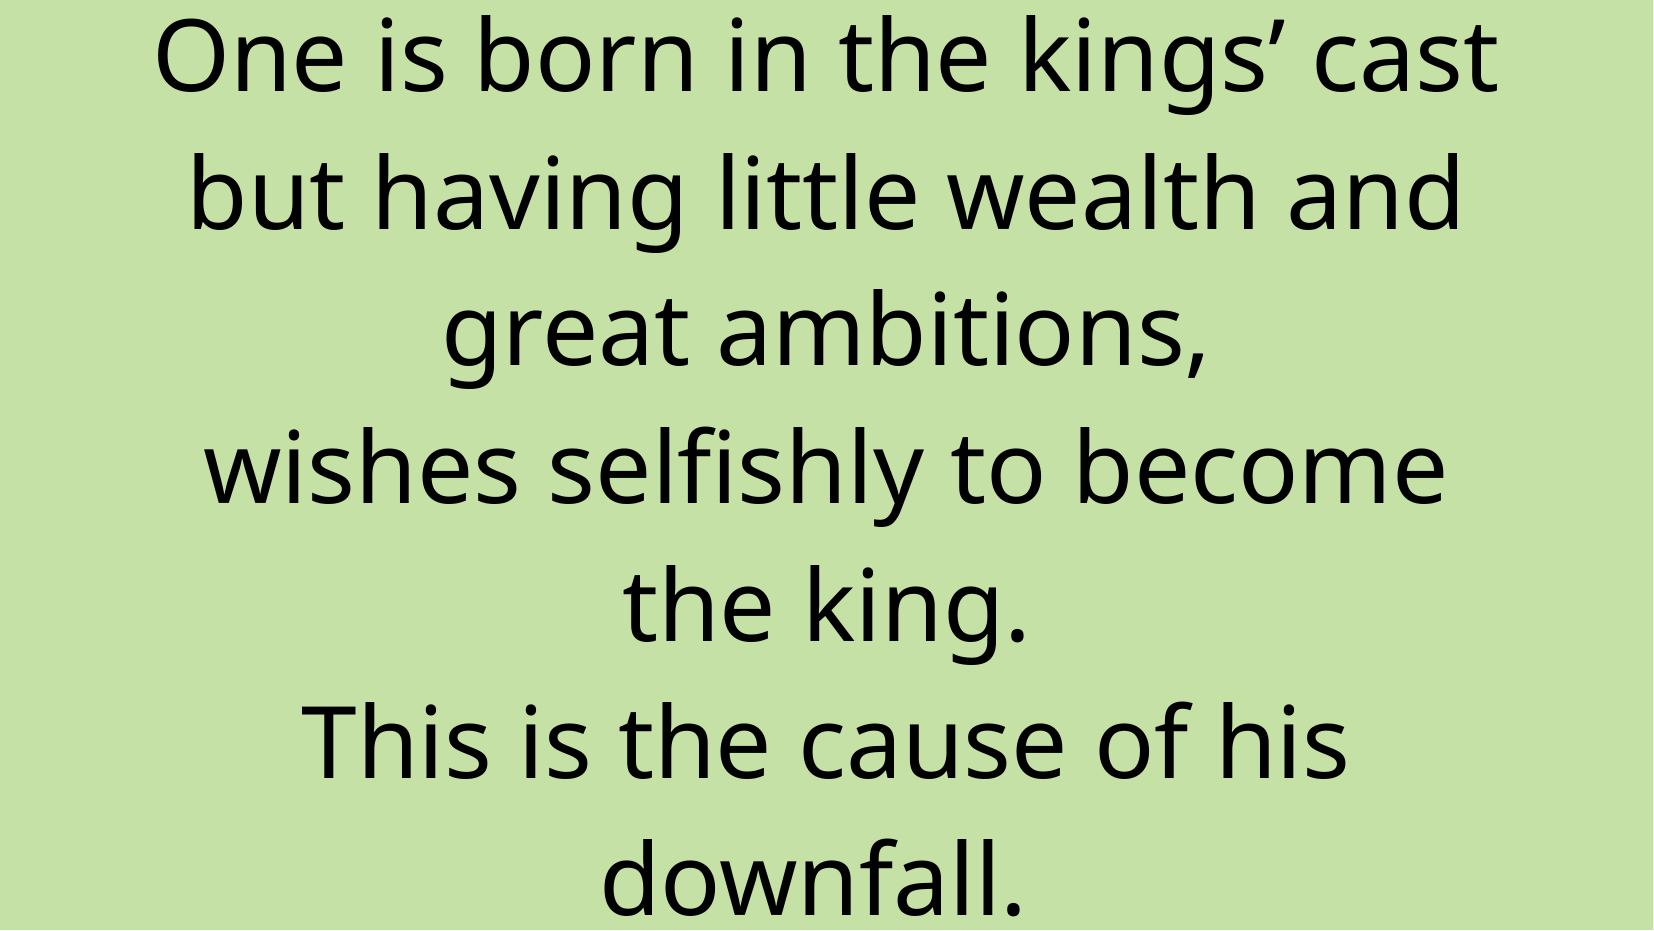

# One is born in the kings’ cast
but having little wealth and great ambitions,
wishes selfishly to become
the king.
This is the cause of his downfall.